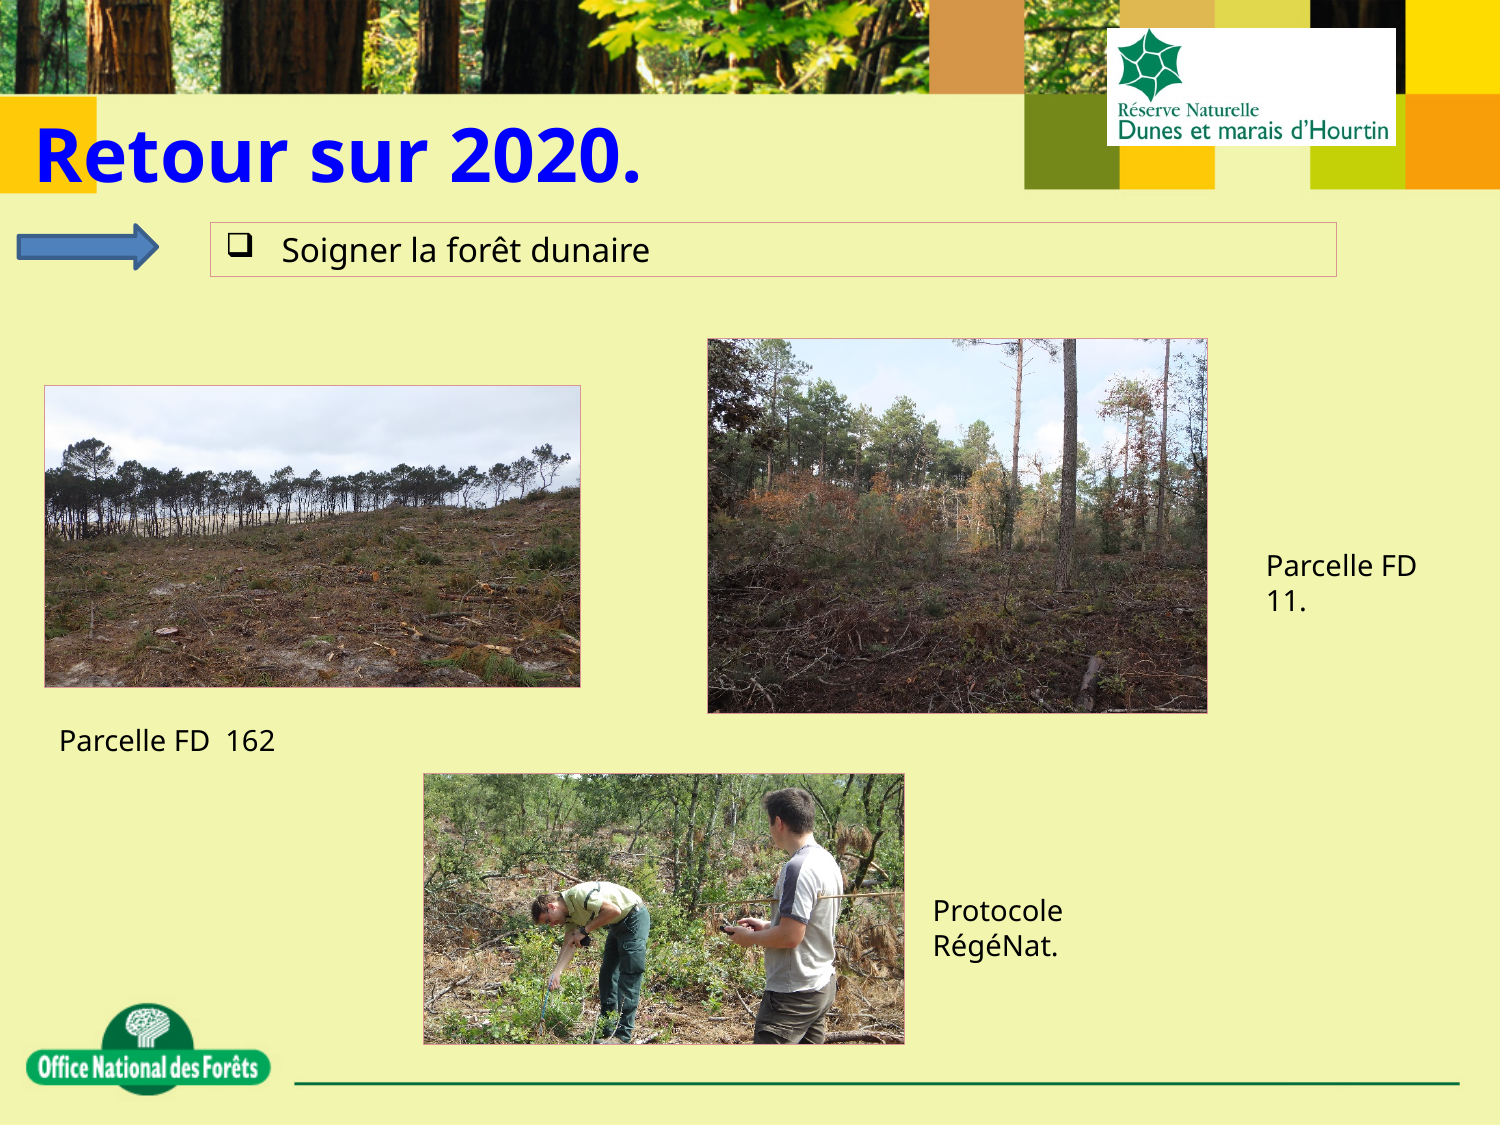

Retour sur 2020.
Soigner la forêt dunaire
Parcelle FD 11.
Parcelle FD 162
Protocole RégéNat.